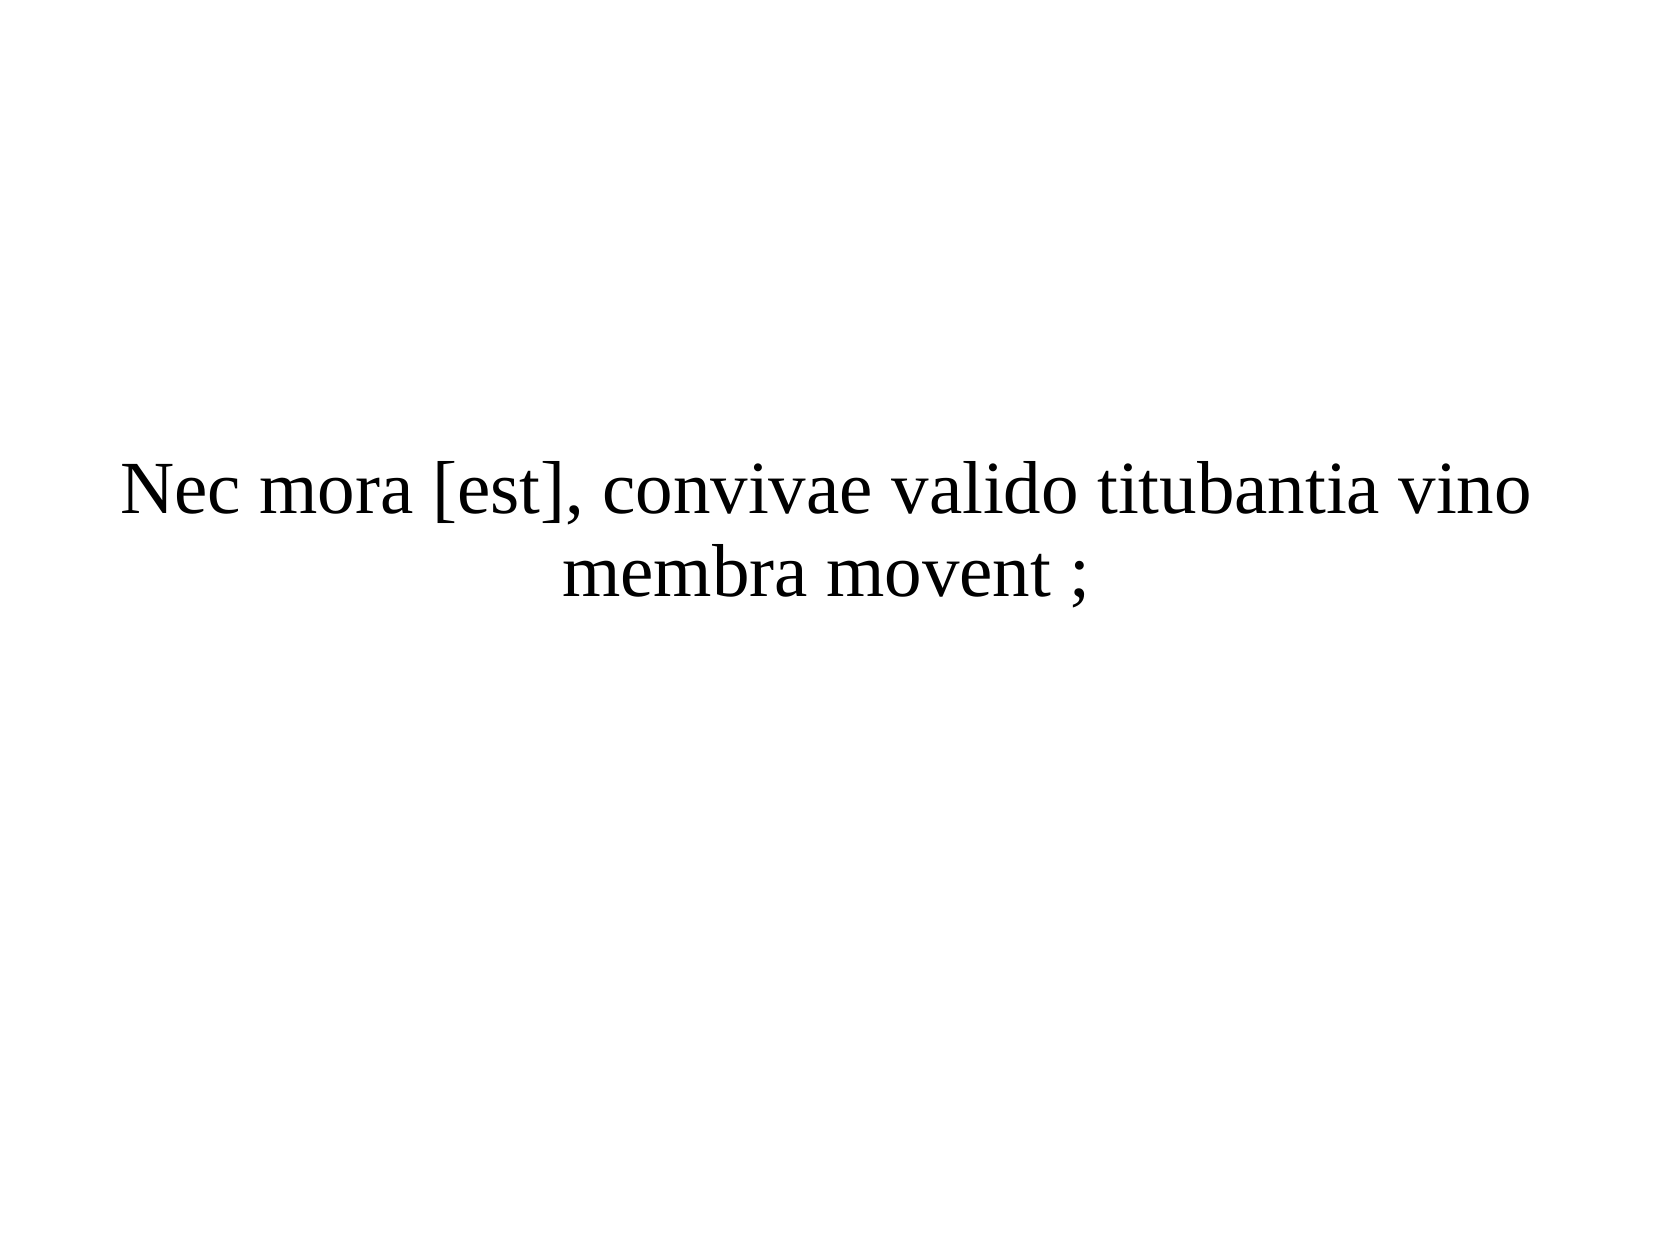

# Nec mora [est], convivae valido titubantia vino
membra movent ;